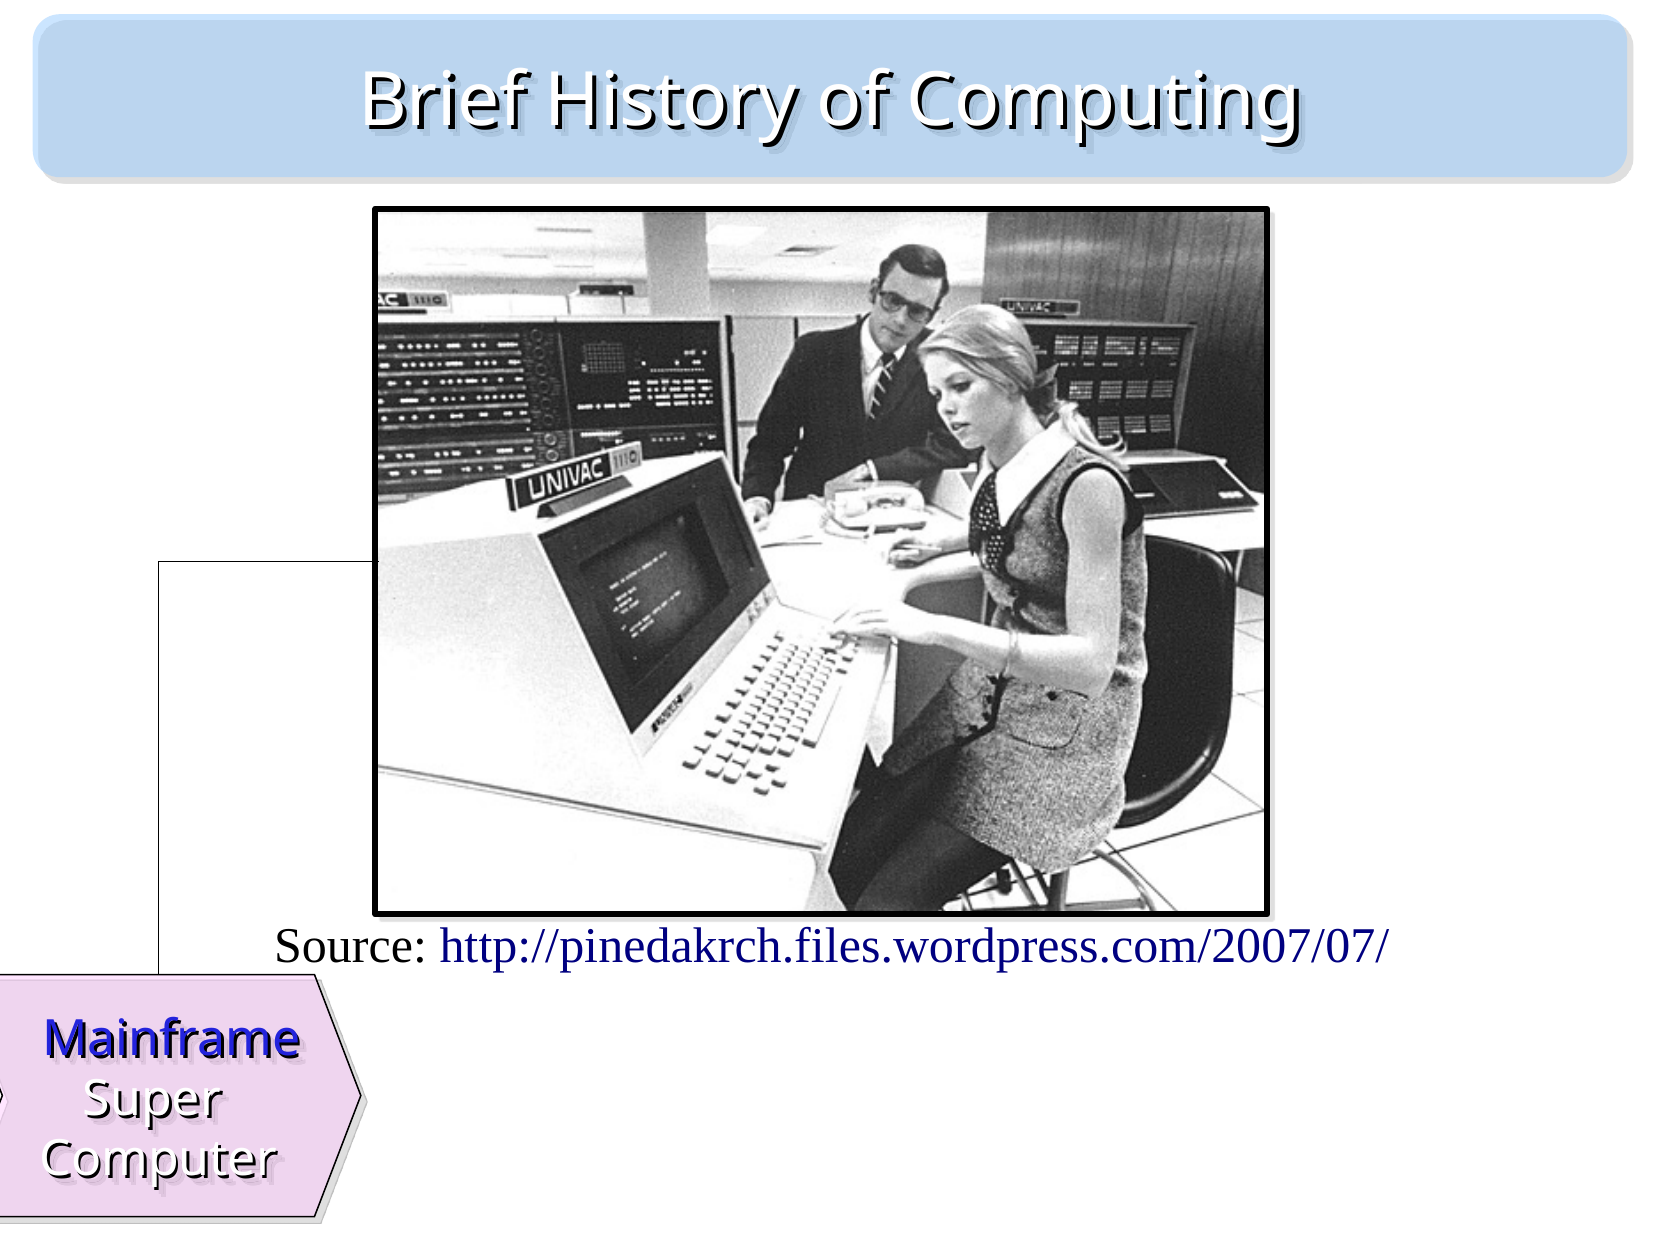

Brief History of Computing
Source: http://pinedakrch.files.wordpress.com/2007/07/
 Mainframe
Super
Computer